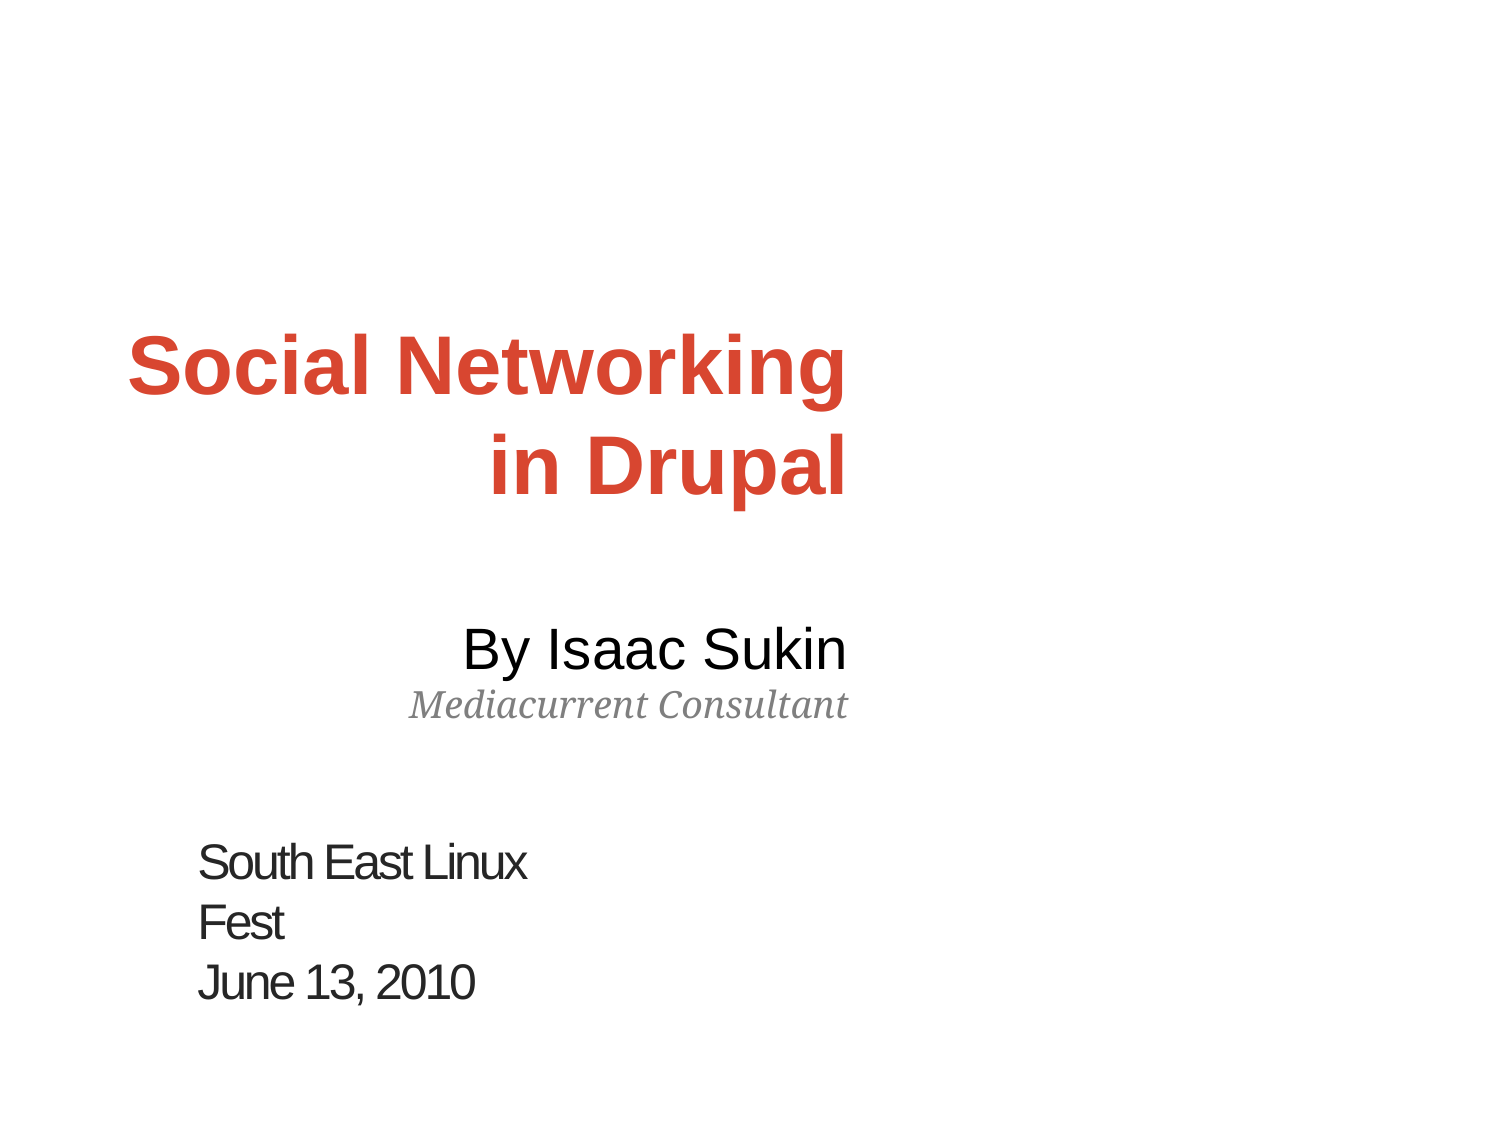

# Social Networking in Drupal By Isaac Sukin Mediacurrent Consultant
South East Linux Fest
June 13, 2010